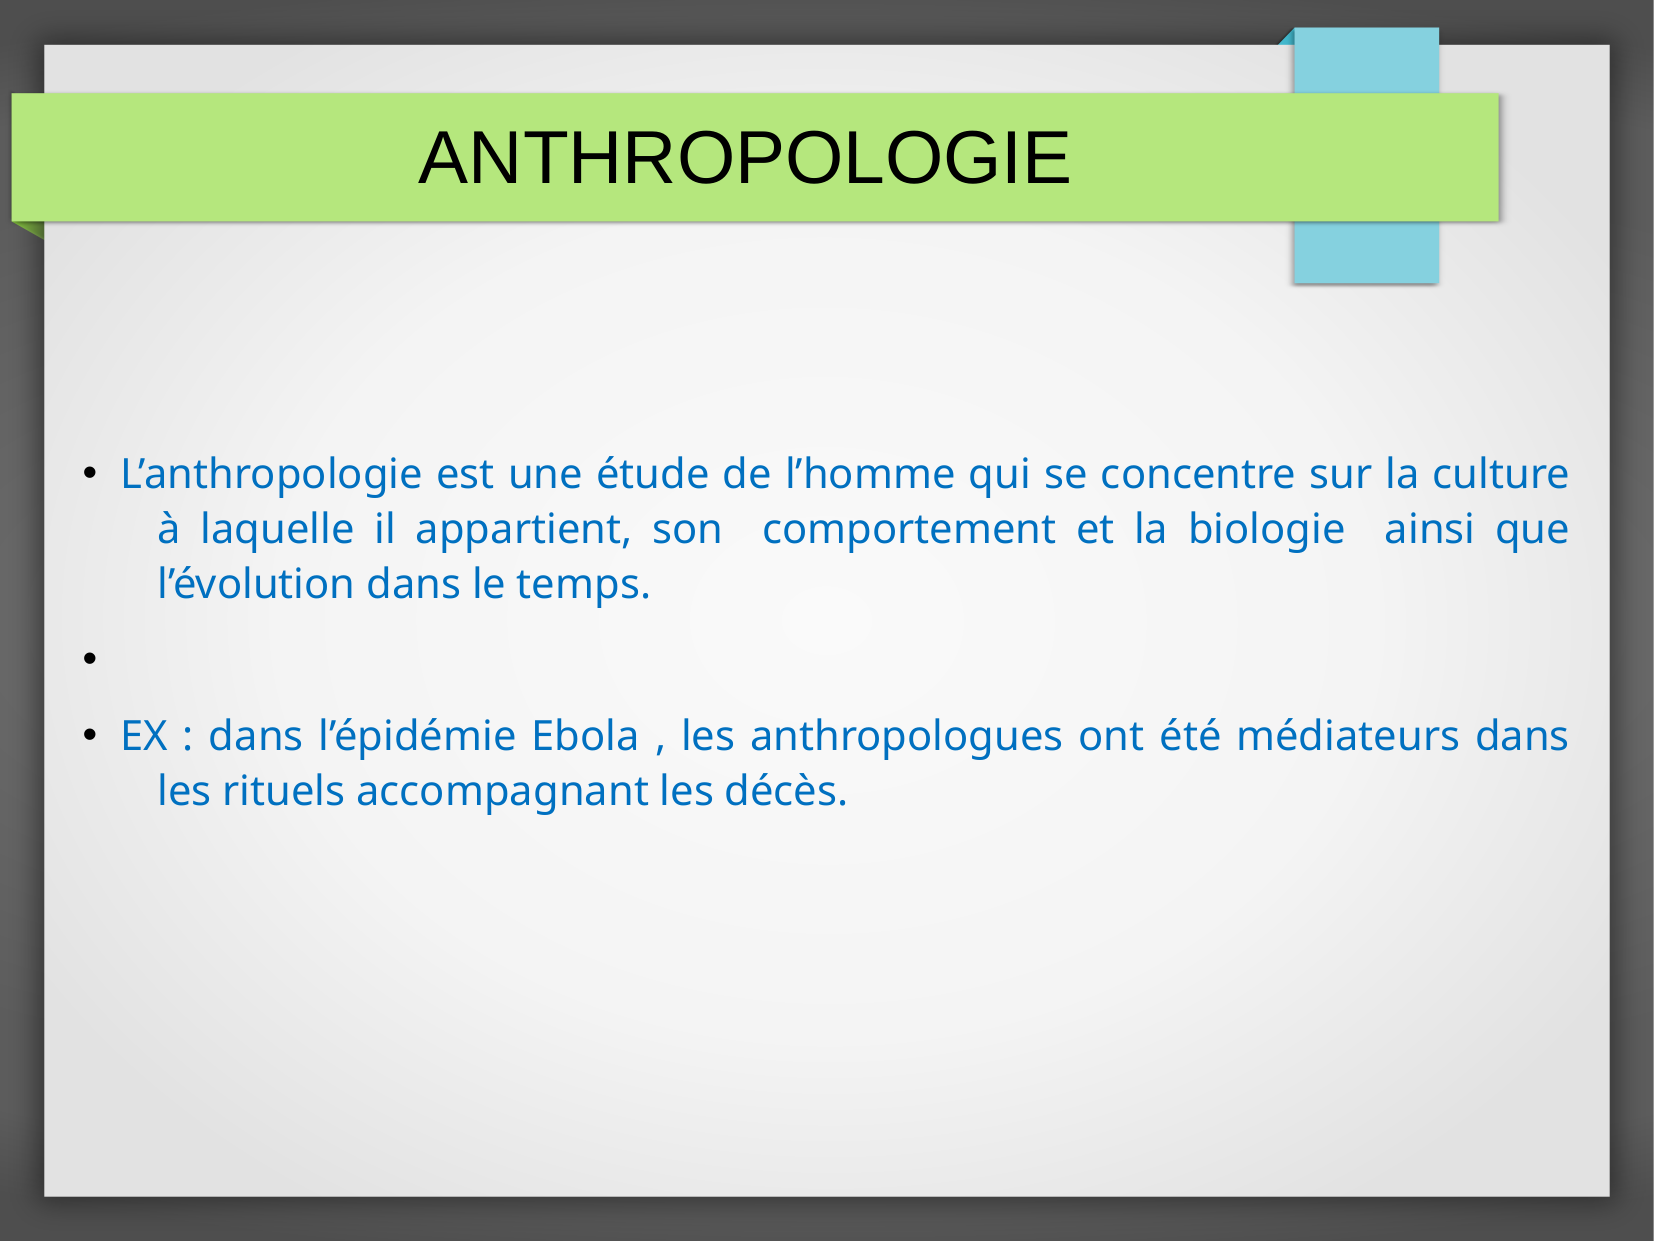

# ANTHROPOLOGIE
L’anthropologie est une étude de l’homme qui se concentre sur la culture à laquelle il appartient, son comportement et la biologie ainsi que l’évolution dans le temps.
EX : dans l’épidémie Ebola , les anthropologues ont été médiateurs dans les rituels accompagnant les décès.